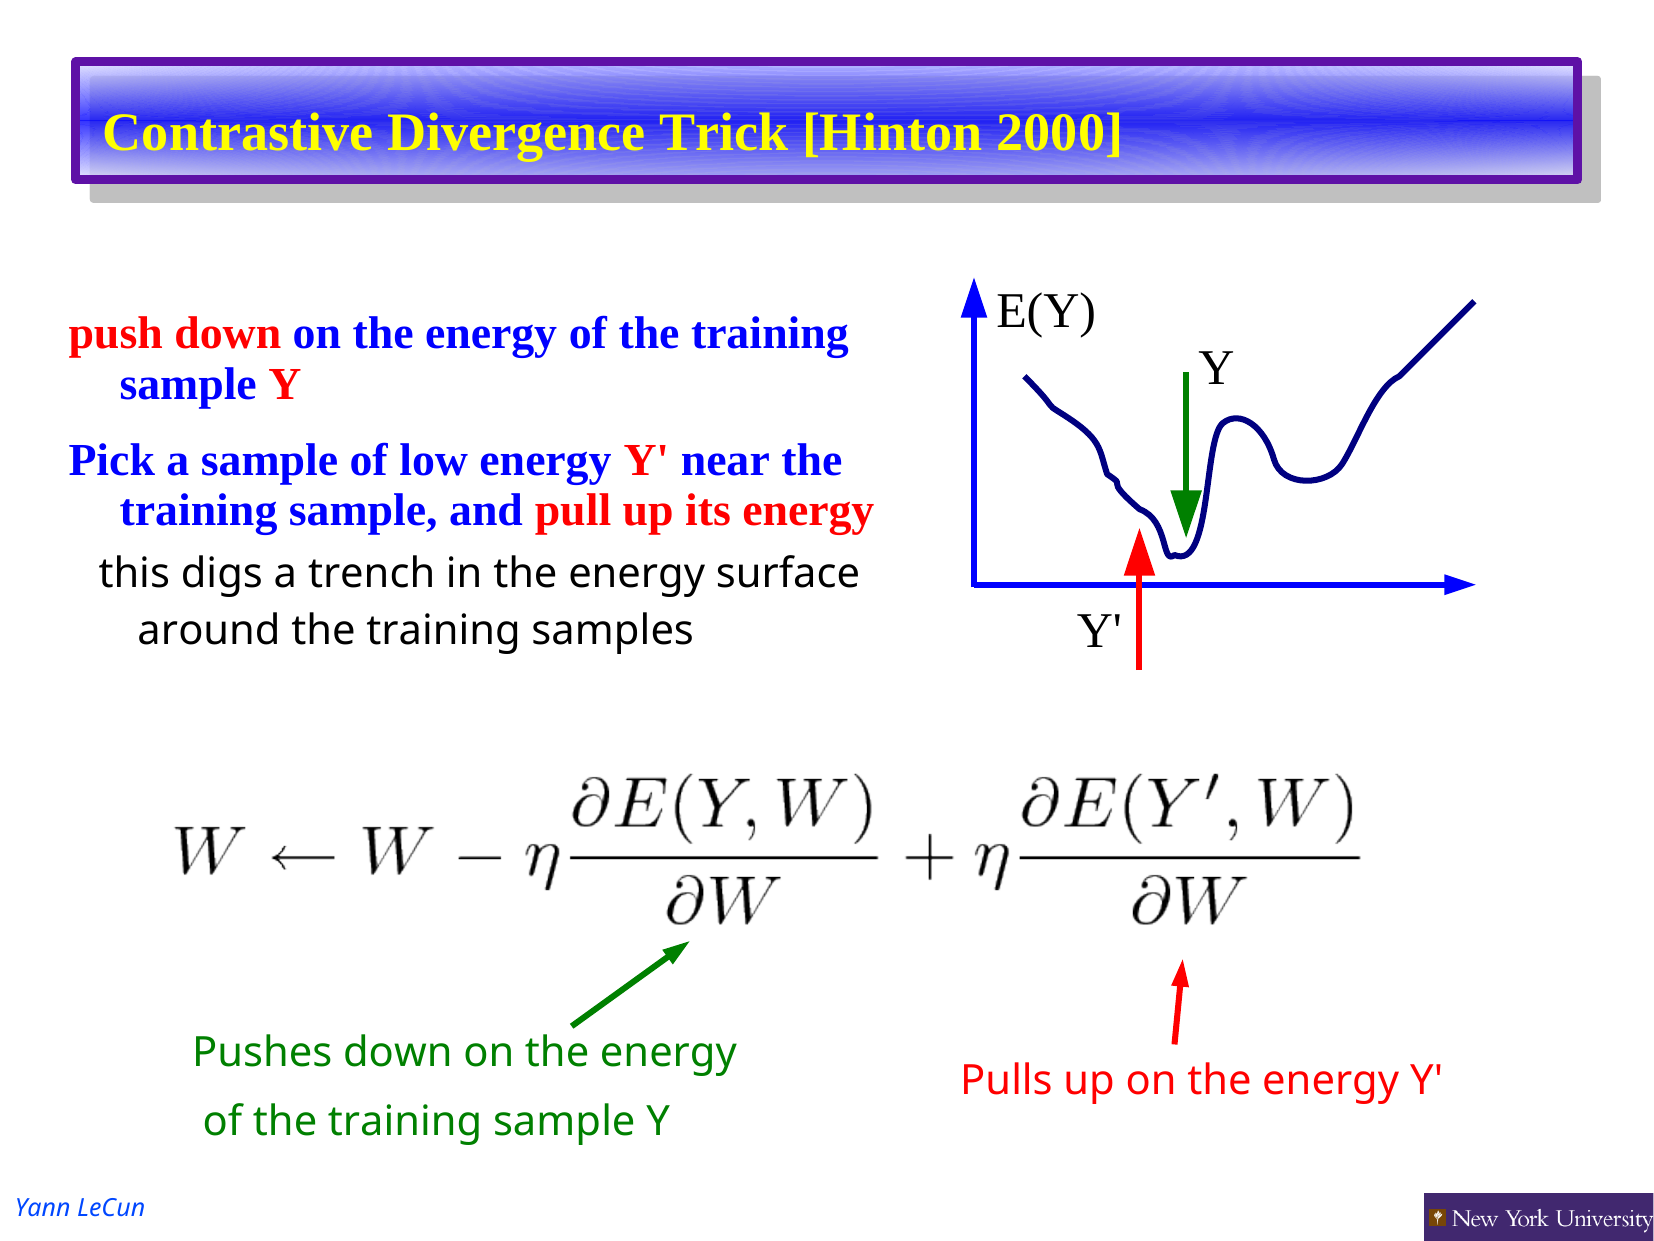

# Contrastive Divergence Trick [Hinton 2000]
E(Y)
push down on the energy of the training sample Y
Pick a sample of low energy Y' near the training sample, and pull up its energy
this digs a trench in the energy surface around the training samples
Y
Y'
Pushes down on the energy
 of the training sample Y
Pulls up on the energy Y'